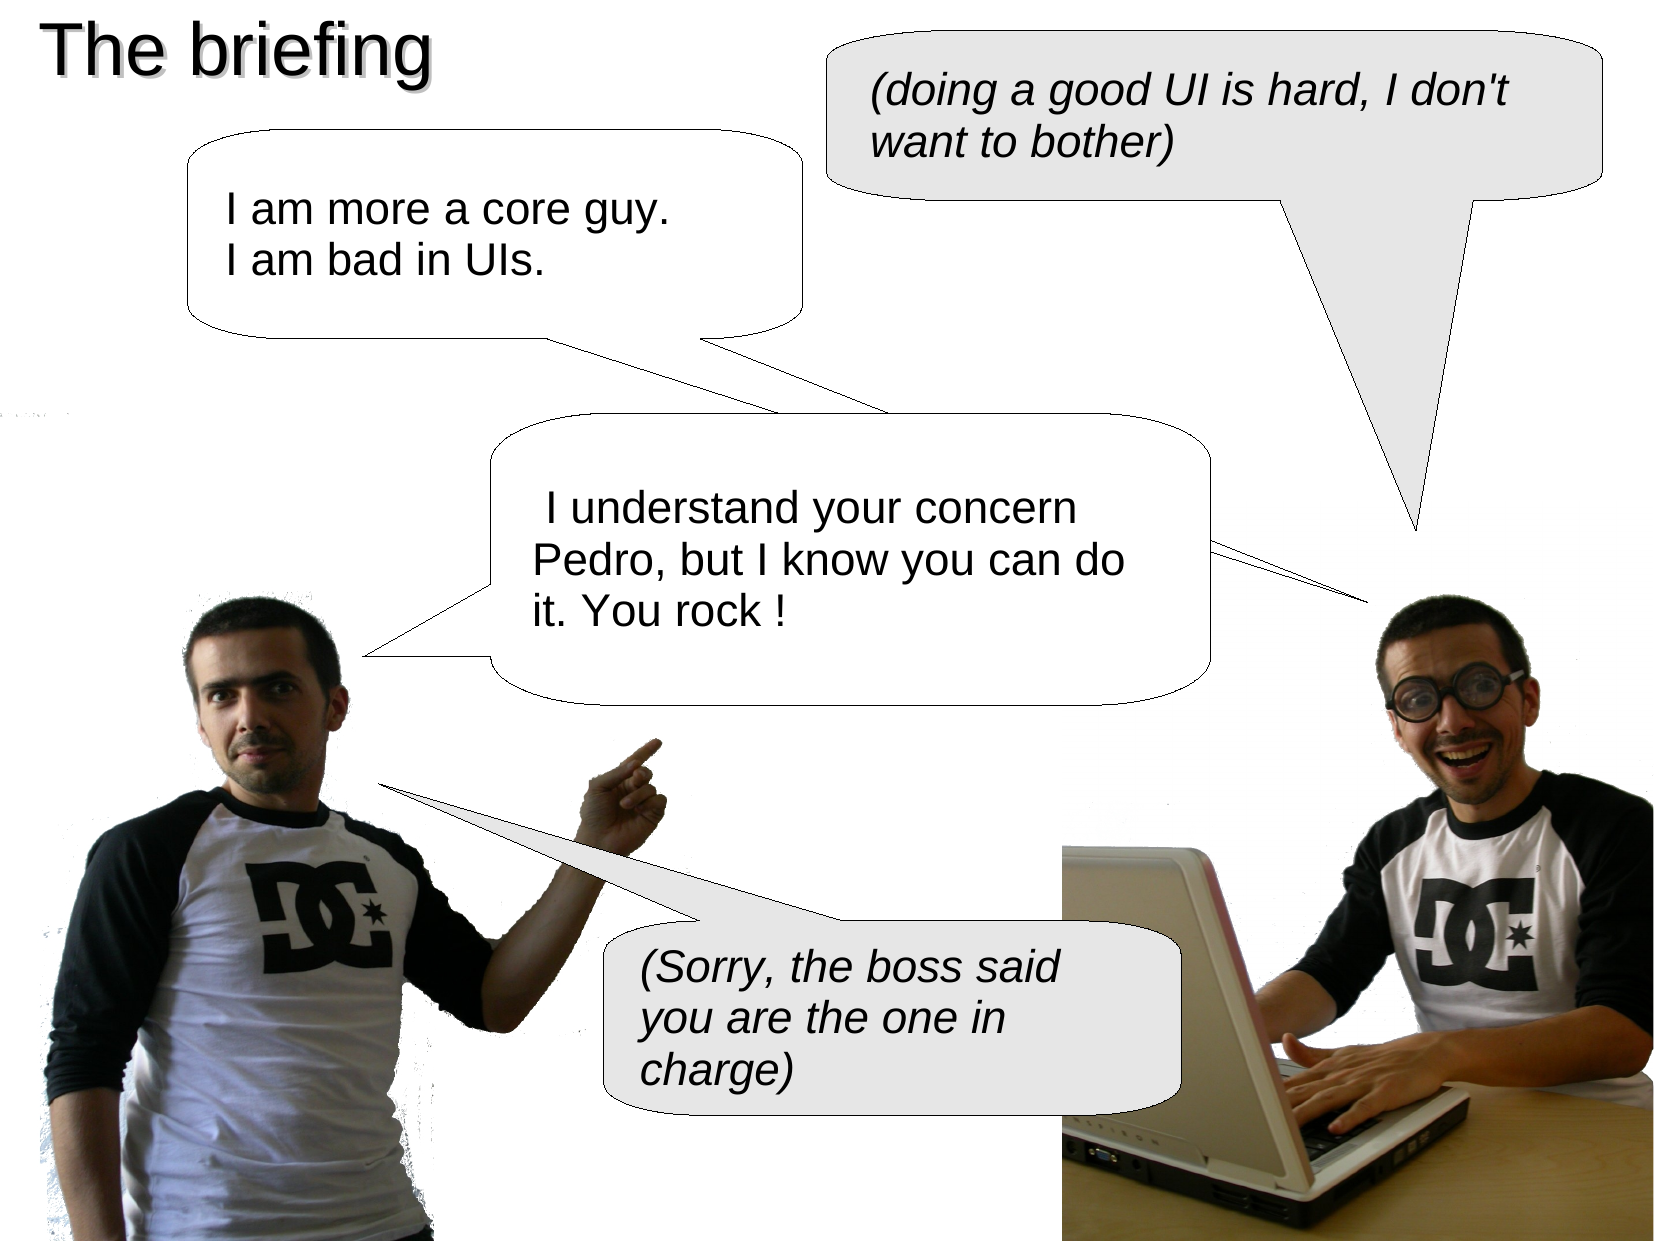

The briefing
(doing a good UI is hard, I don't want to bother)
I am more a core guy.
I am bad in UIs.
 I understand your concern Pedro, but I know you can do it. You rock !
(Sorry, the boss said you are the one in charge)